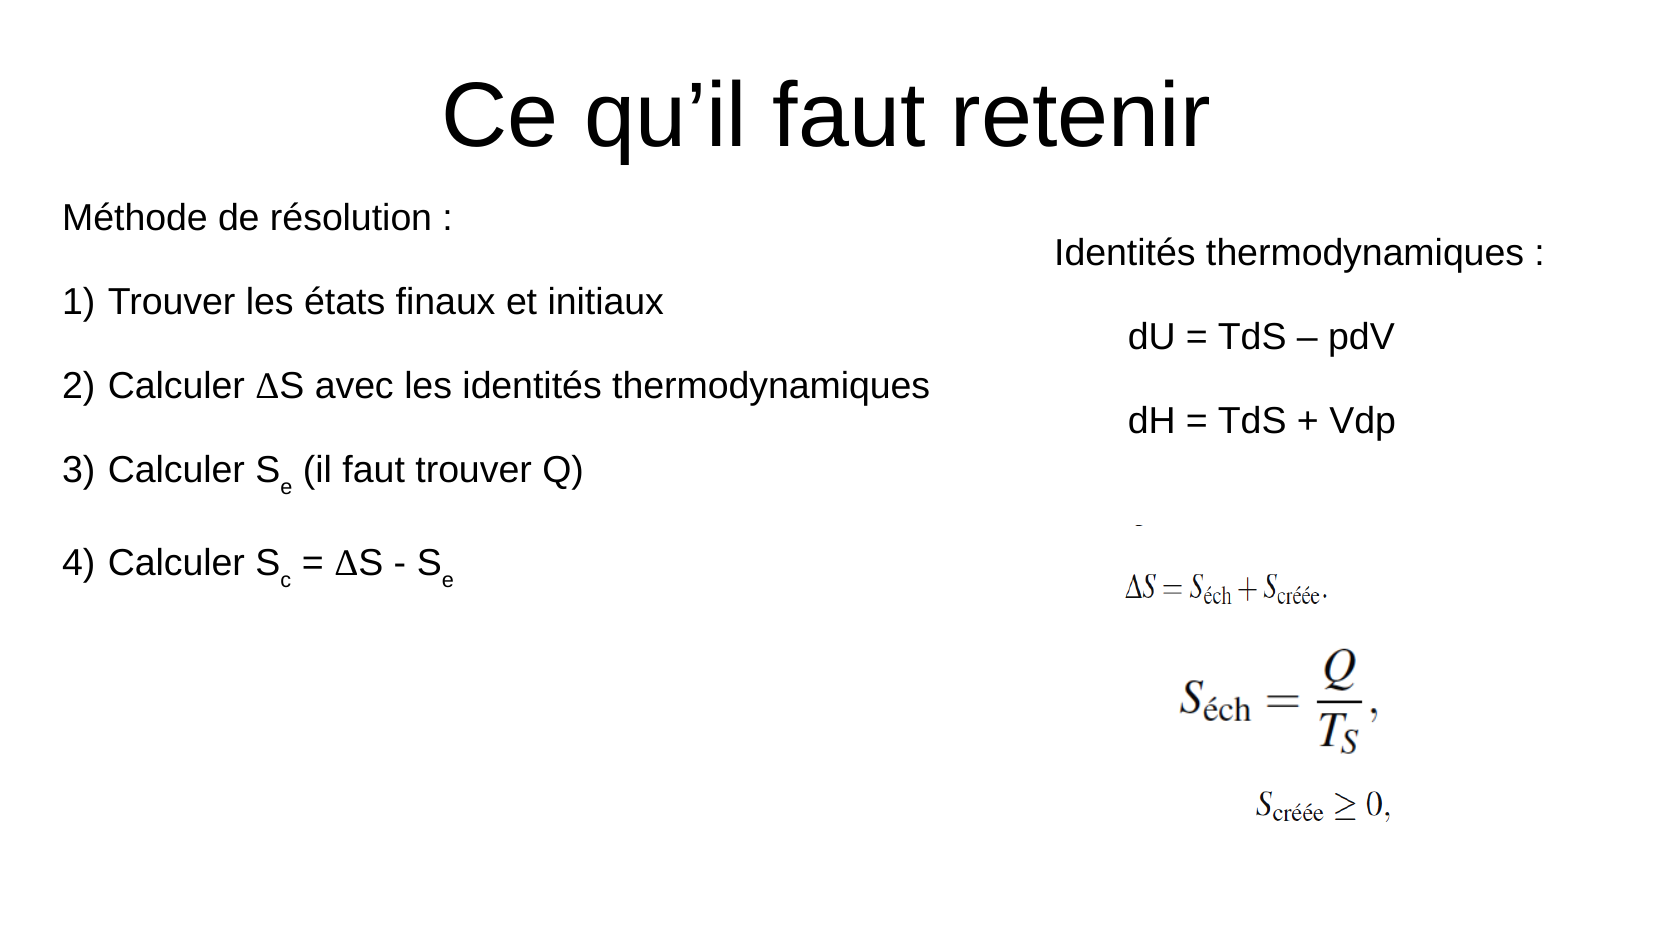

# Ce qu’il faut retenir
Méthode de résolution :
 Trouver les états finaux et initiaux
 Calculer ΔS avec les identités thermodynamiques
 Calculer Se (il faut trouver Q)
 Calculer Sc = ΔS - Se
Identités thermodynamiques :
	dU = TdS – pdV
	dH = TdS + Vdp